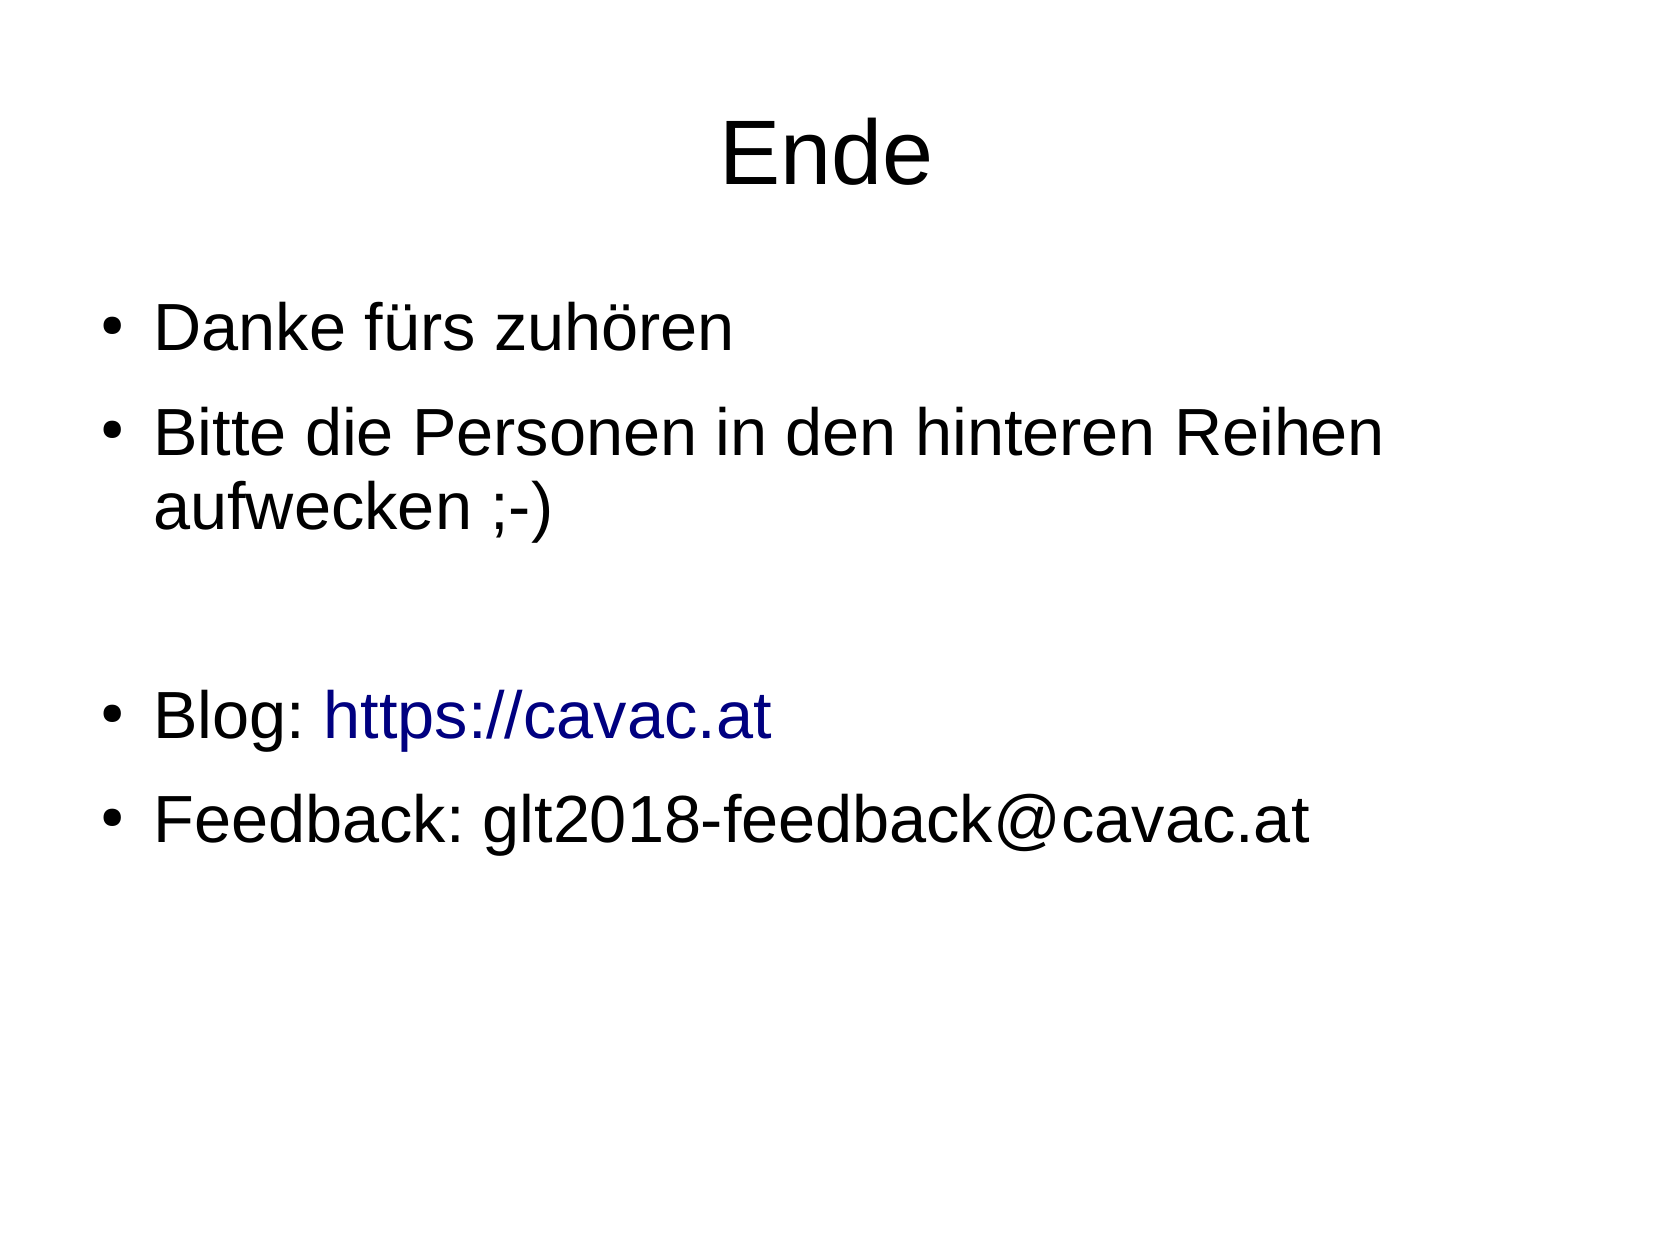

# Ende
Danke fürs zuhören
Bitte die Personen in den hinteren Reihen aufwecken ;-)
Blog: https://cavac.at
Feedback: glt2018-feedback@cavac.at